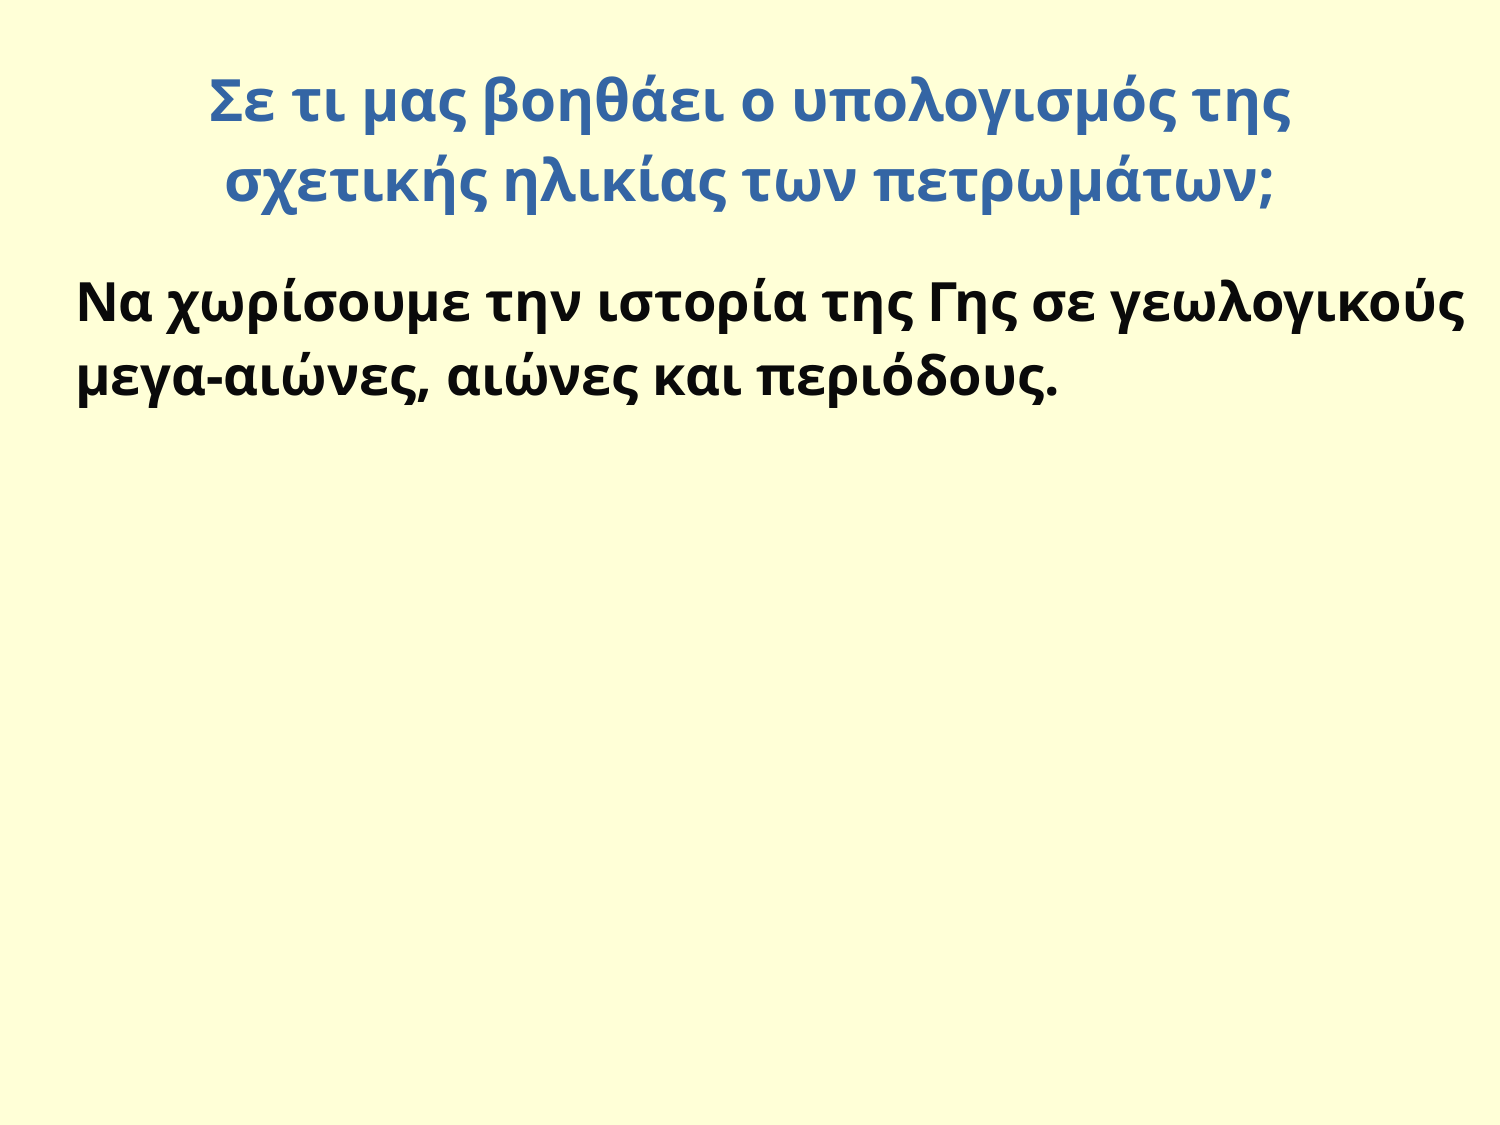

# Σε τι μας βοηθάει ο υπολογισμός της σχετικής ηλικίας των πετρωμάτων;
Να χωρίσουμε την ιστορία της Γης σε γεωλογικούς μεγα-αιώνες, αιώνες και περιόδους.